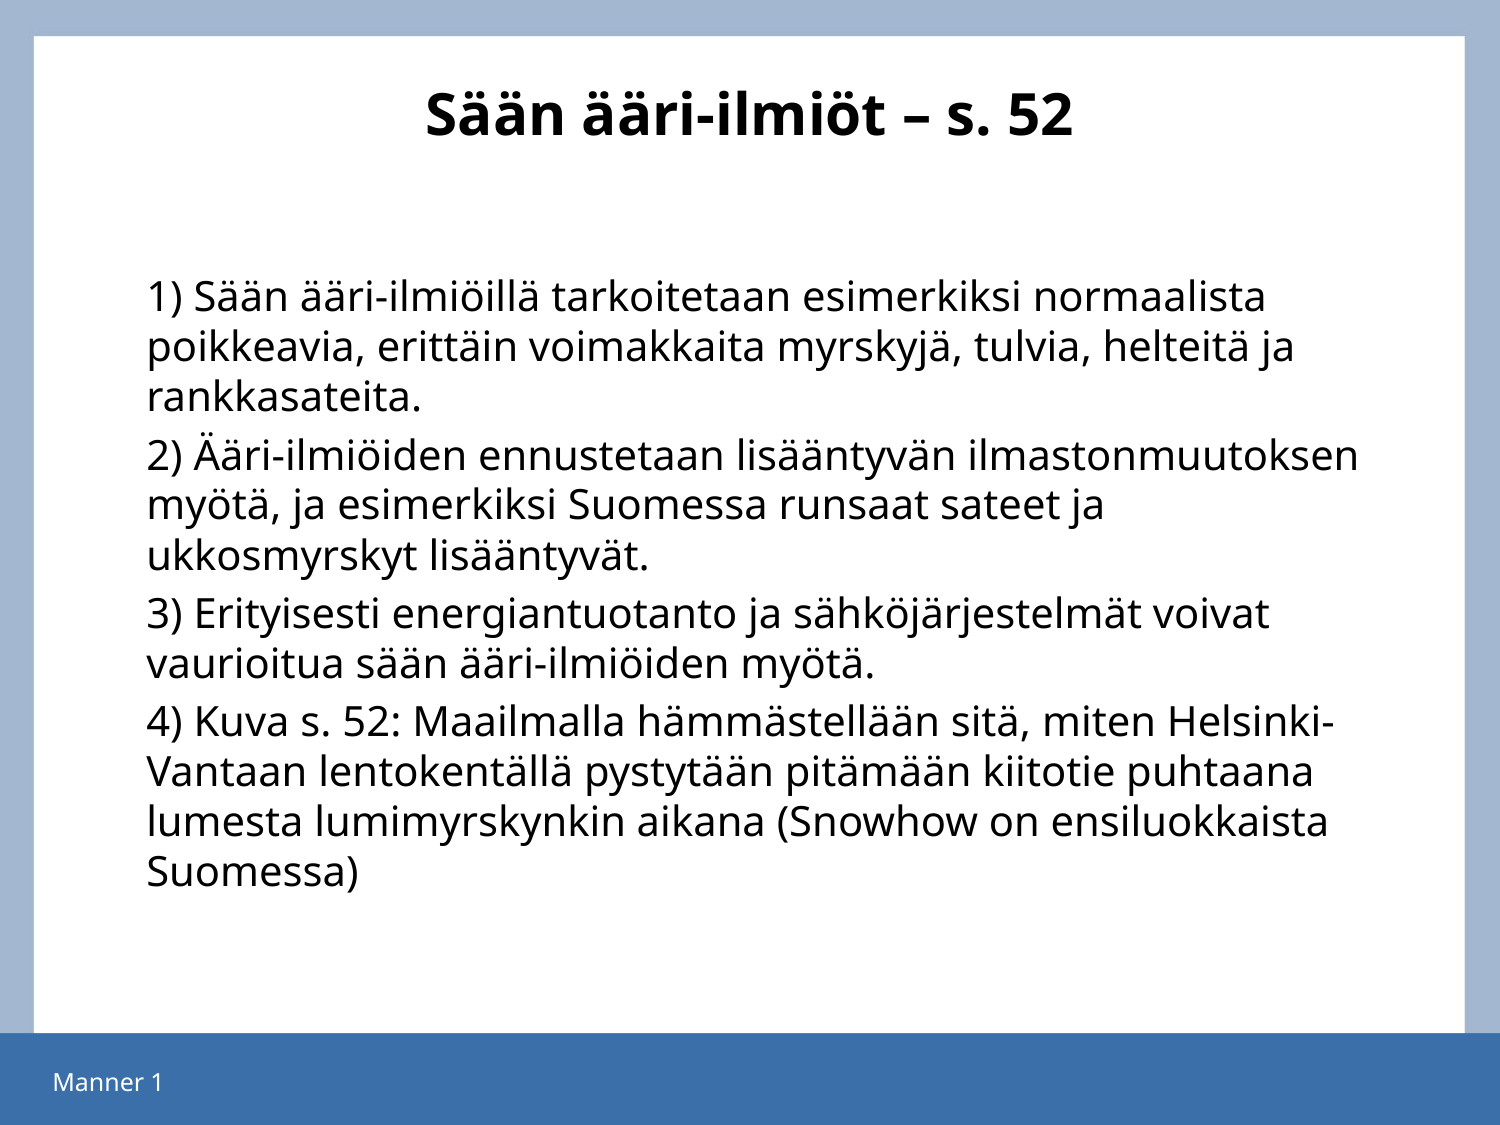

# Sään ääri-ilmiöt – s. 52
1) Sään ääri-ilmiöillä tarkoitetaan esimerkiksi normaalista poikkeavia, erittäin voimakkaita myrskyjä, tulvia, helteitä ja rankkasateita.
2) Ääri-ilmiöiden ennustetaan lisääntyvän ilmastonmuutoksen myötä, ja esimerkiksi Suomessa runsaat sateet ja ukkosmyrskyt lisääntyvät.
3) Erityisesti energiantuotanto ja sähköjärjestelmät voivat vaurioitua sään ääri-ilmiöiden myötä.
4) Kuva s. 52: Maailmalla hämmästellään sitä, miten Helsinki-Vantaan lentokentällä pystytään pitämään kiitotie puhtaana lumesta lumimyrskynkin aikana (Snowhow on ensiluokkaista Suomessa)